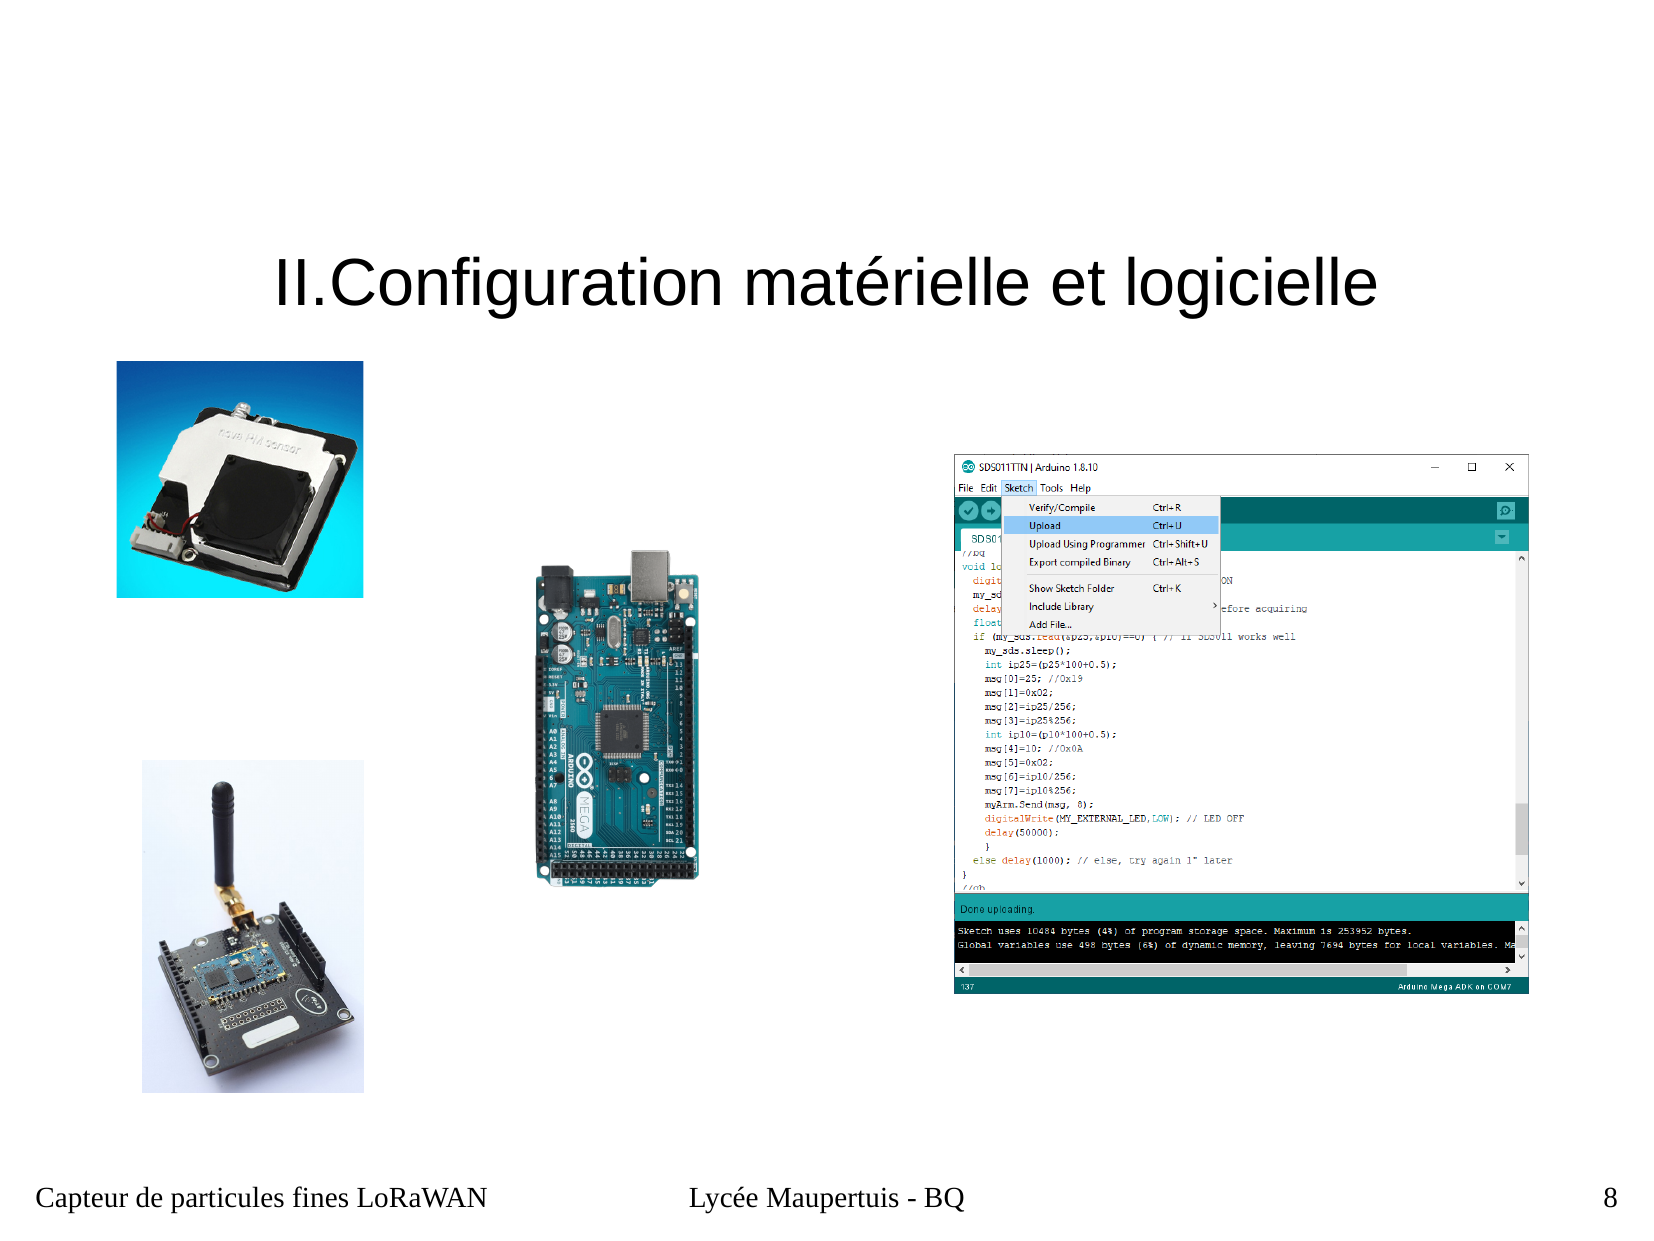

# Configuration matérielle et logicielle
Capteur de particules fines LoRaWAN
Lycée Maupertuis - BQ
8